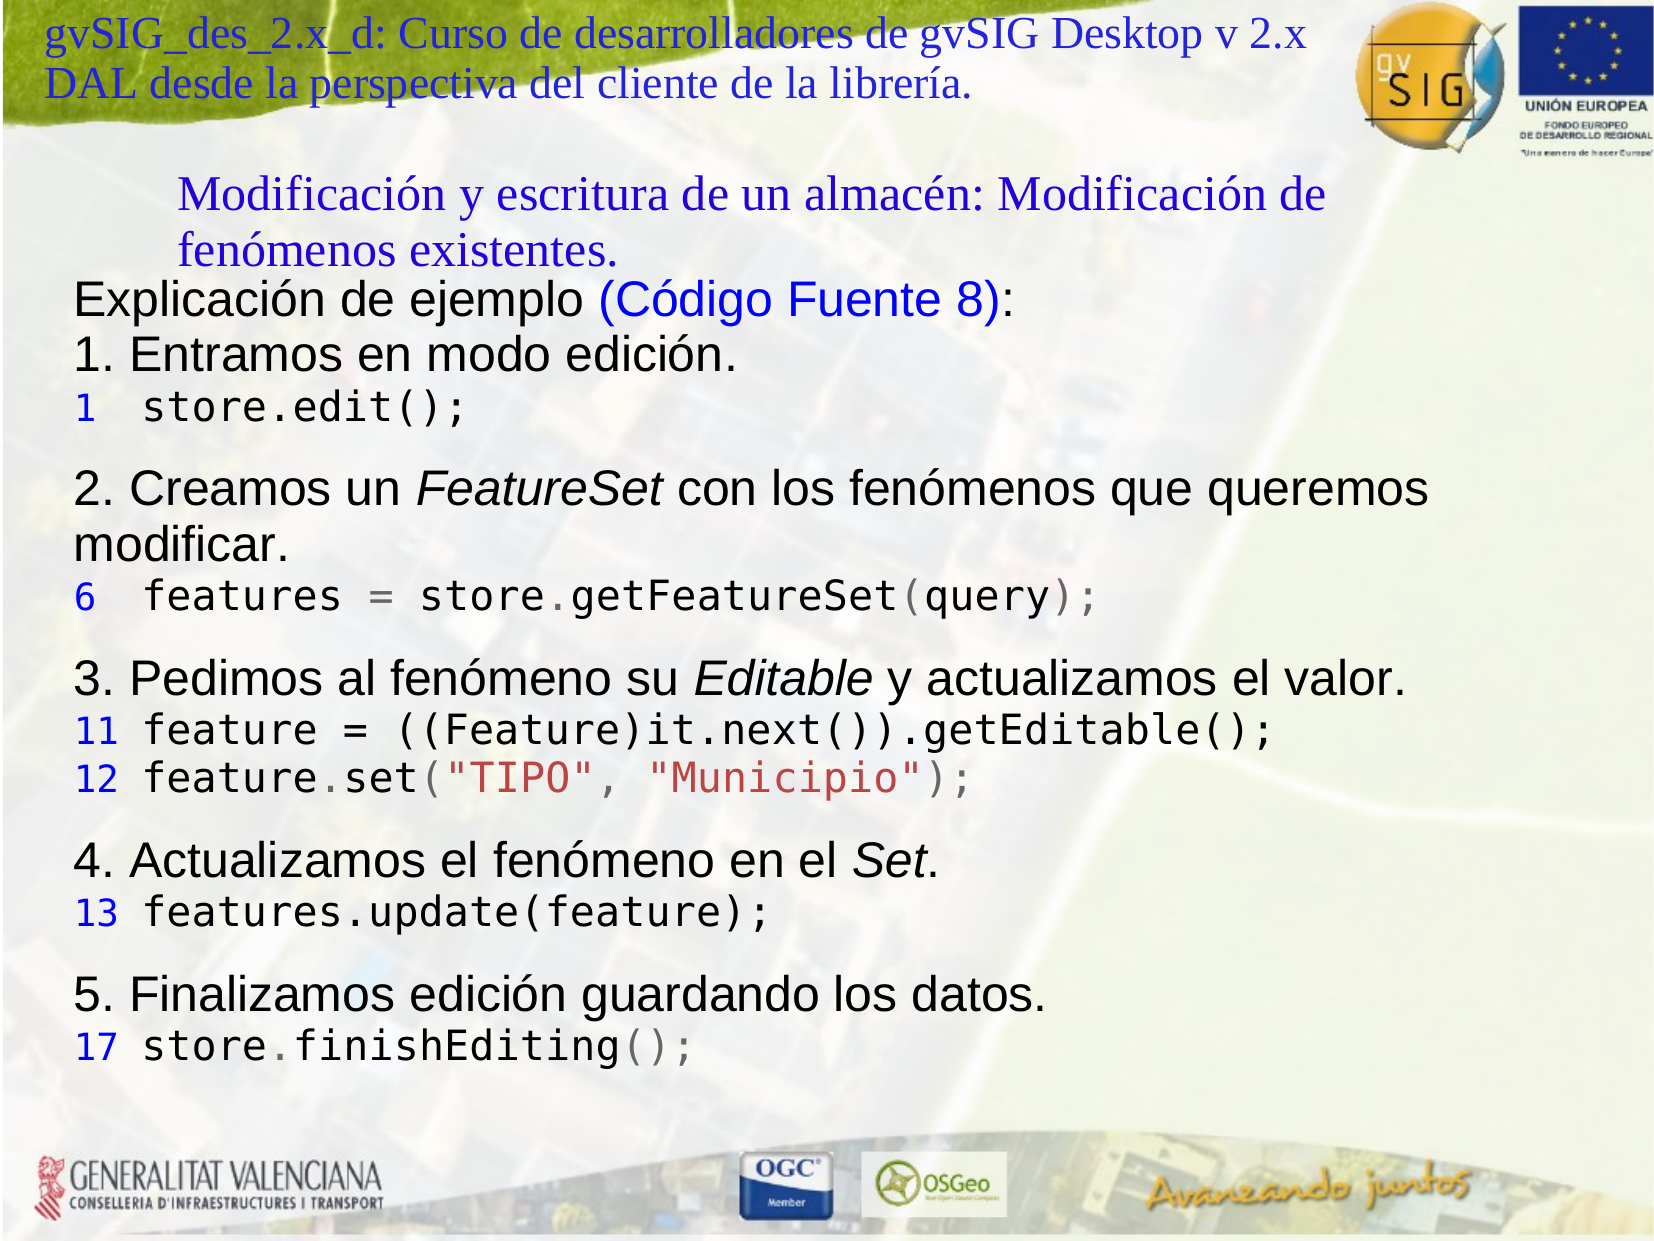

# Modificación y escritura de un almacén: Modificación de fenómenos existentes.
Explicación de ejemplo (Código Fuente 8):
1. Entramos en modo edición.
1 store.edit();
2. Creamos un FeatureSet con los fenómenos que queremos modificar.
6 features = store.getFeatureSet(query);
3. Pedimos al fenómeno su Editable y actualizamos el valor.
11 feature = ((Feature)it.next()).getEditable();
12 feature.set("TIPO", "Municipio");
4. Actualizamos el fenómeno en el Set.
13 features.update(feature);
5. Finalizamos edición guardando los datos.
17 store.finishEditing();